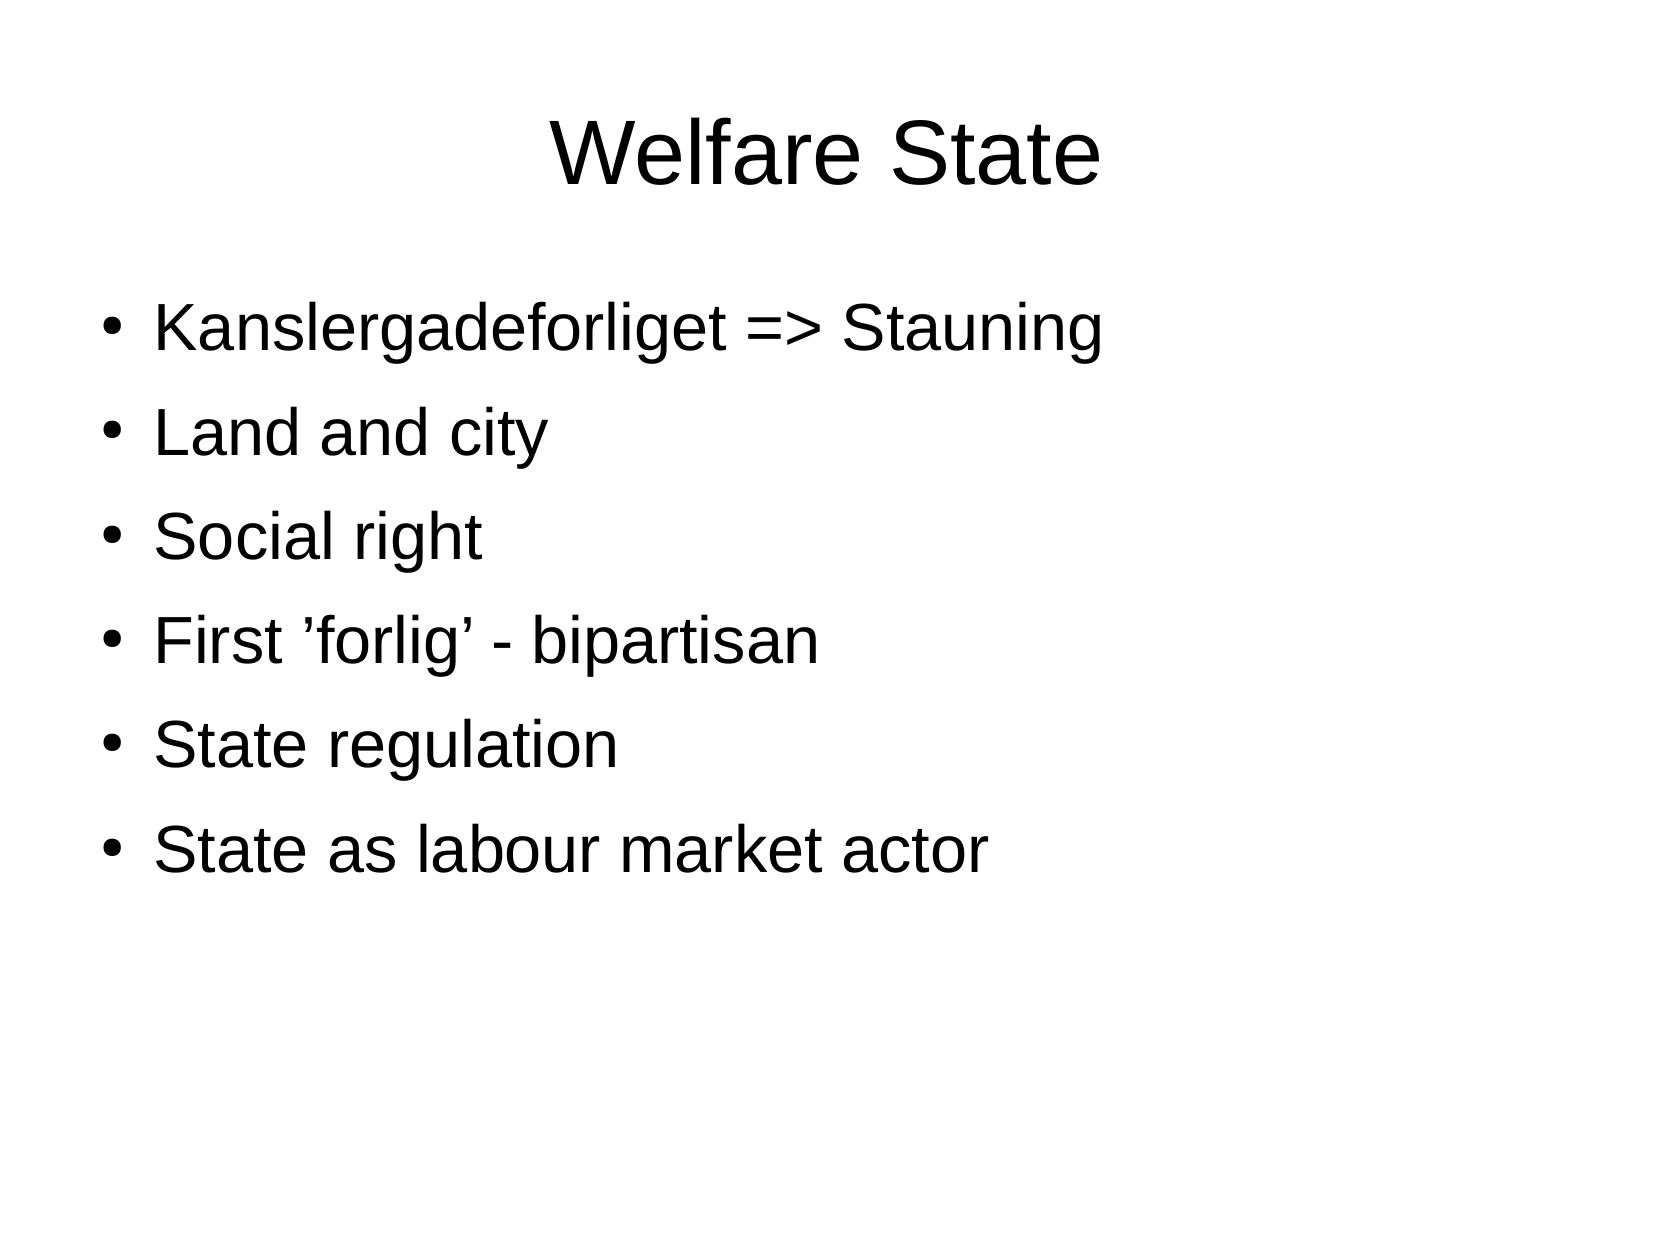

# Welfare State
Kanslergadeforliget => Stauning
Land and city
Social right
First ’forlig’ - bipartisan
State regulation
State as labour market actor